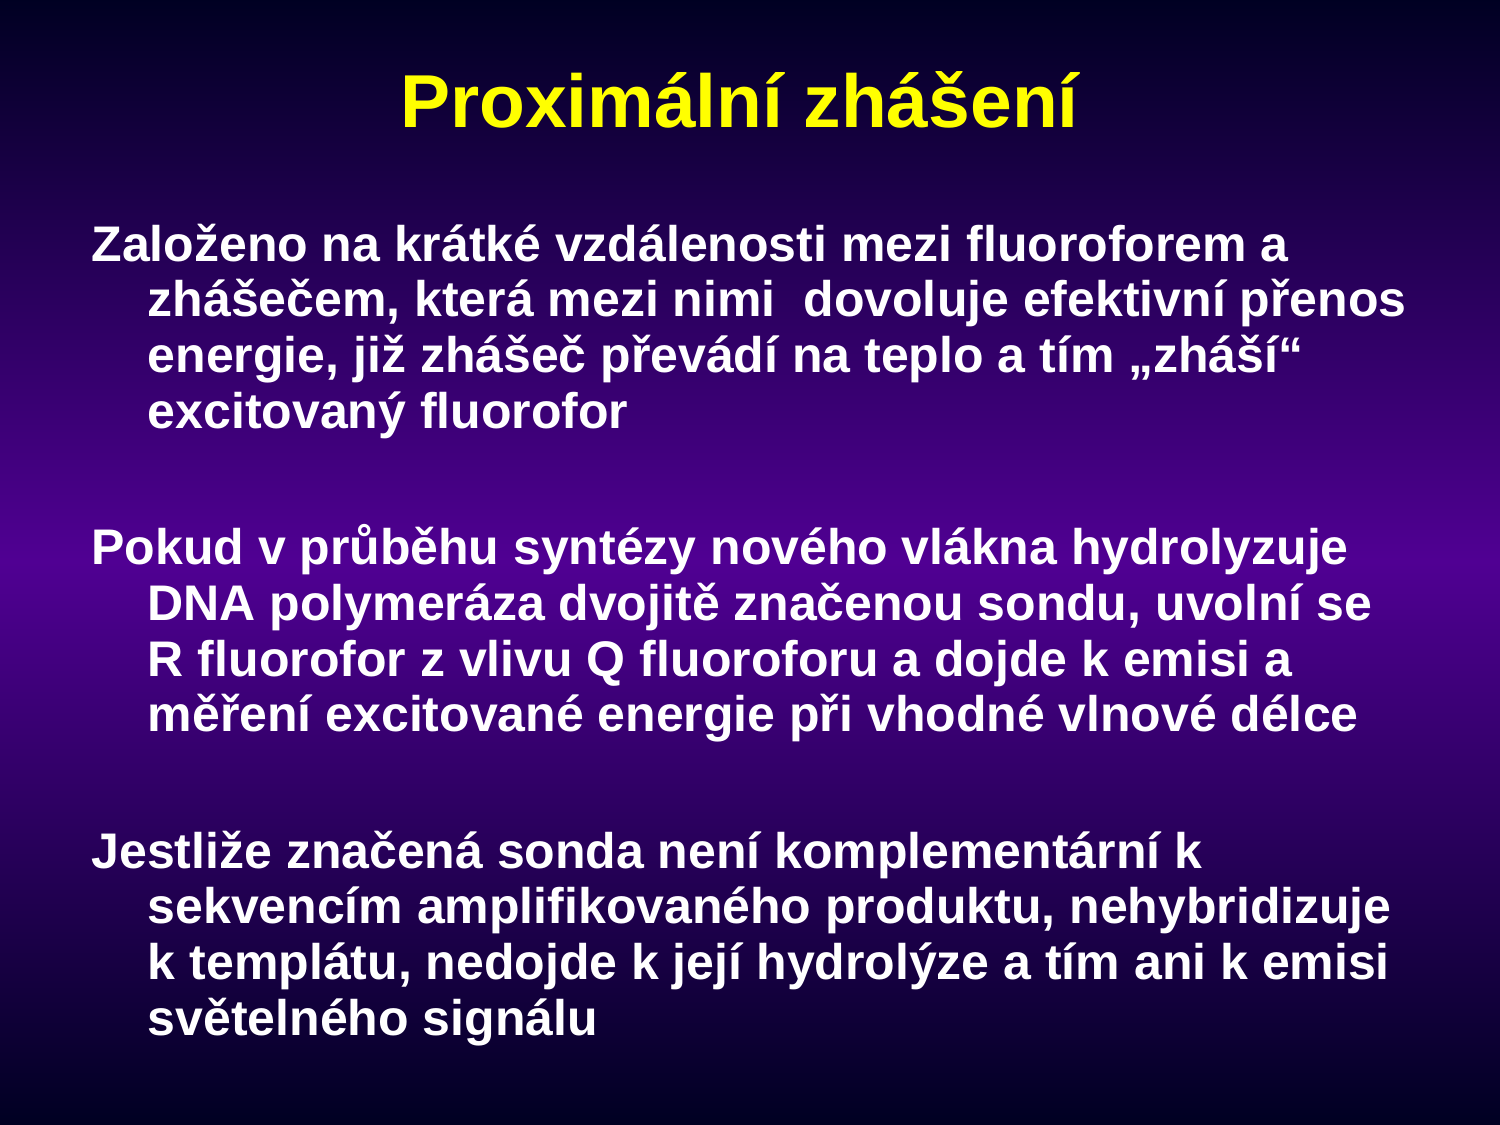

# Proximální zhášení
Založeno na krátké vzdálenosti mezi fluoroforem a zhášečem, která mezi nimi dovoluje efektivní přenos energie, již zhášeč převádí na teplo a tím „zháší“ excitovaný fluorofor
Pokud v průběhu syntézy nového vlákna hydrolyzuje DNA polymeráza dvojitě značenou sondu, uvolní se R fluorofor z vlivu Q fluoroforu a dojde k emisi a měření excitované energie při vhodné vlnové délce
Jestliže značená sonda není komplementární k sekvencím amplifikovaného produktu, nehybridizuje k templátu, nedojde k její hydrolýze a tím ani k emisi světelného signálu